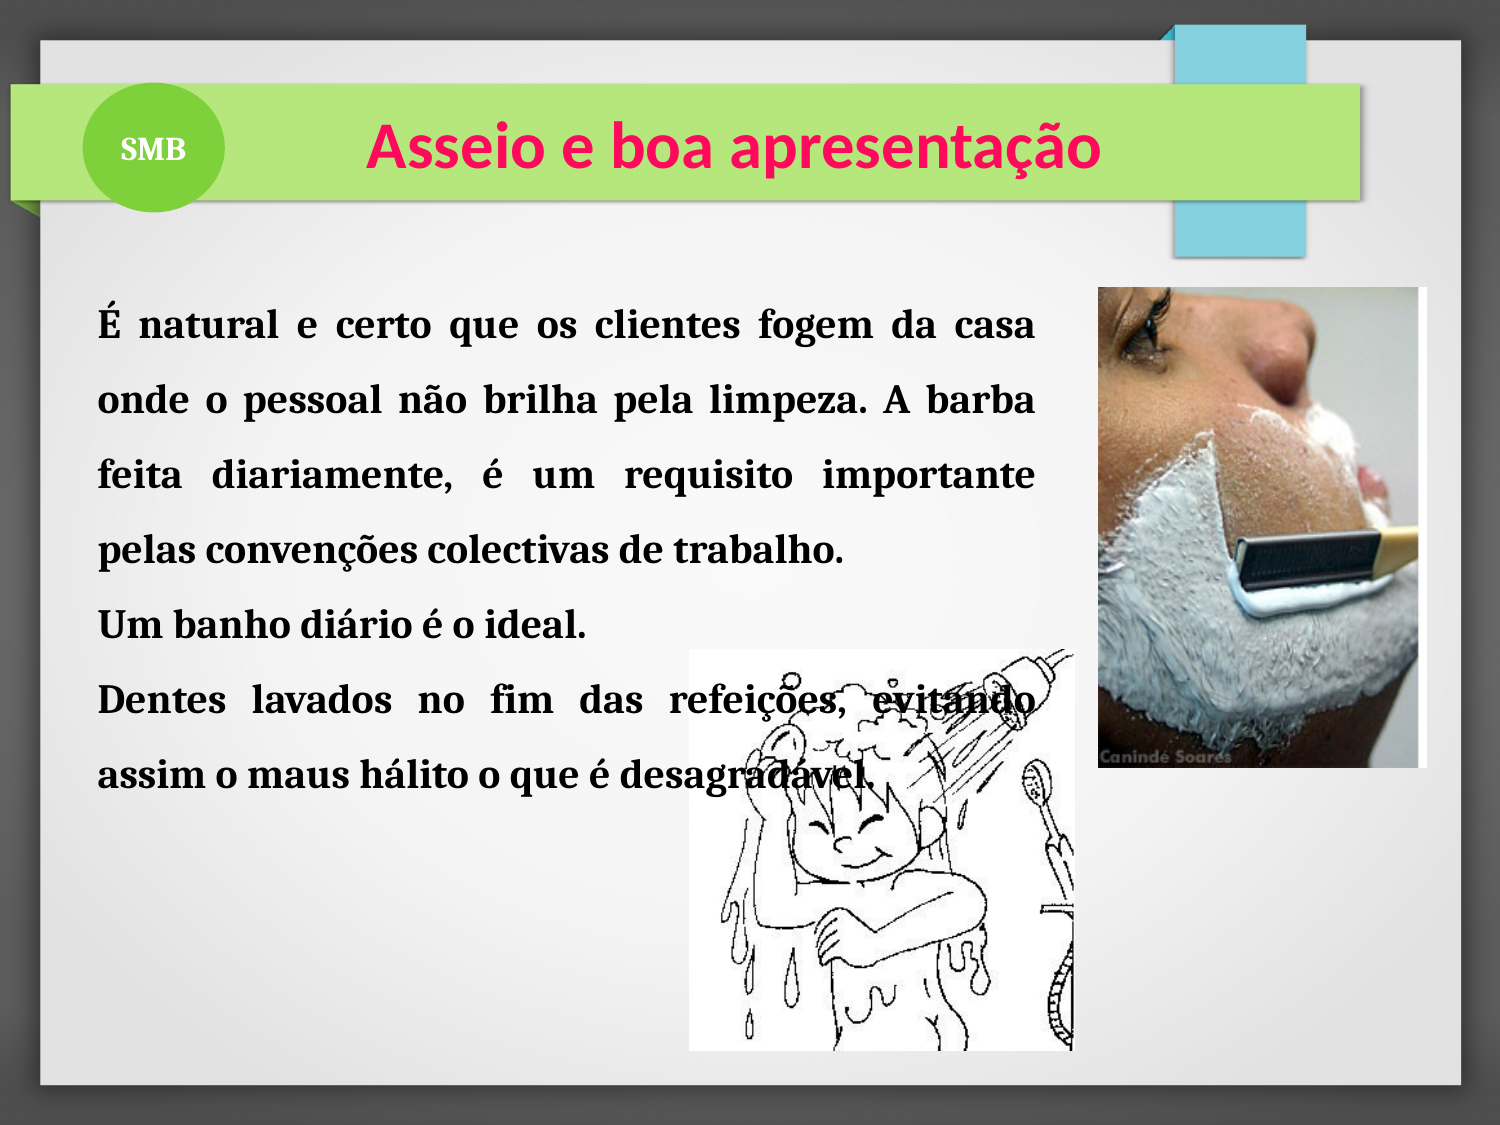

SMB
 Asseio e boa apresentação
É natural e certo que os clientes fogem da casa onde o pessoal não brilha pela limpeza. A barba feita diariamente, é um requisito importante pelas convenções colectivas de trabalho.
Um banho diário é o ideal.
Dentes lavados no fim das refeições, evitando assim o maus hálito o que é desagradável.